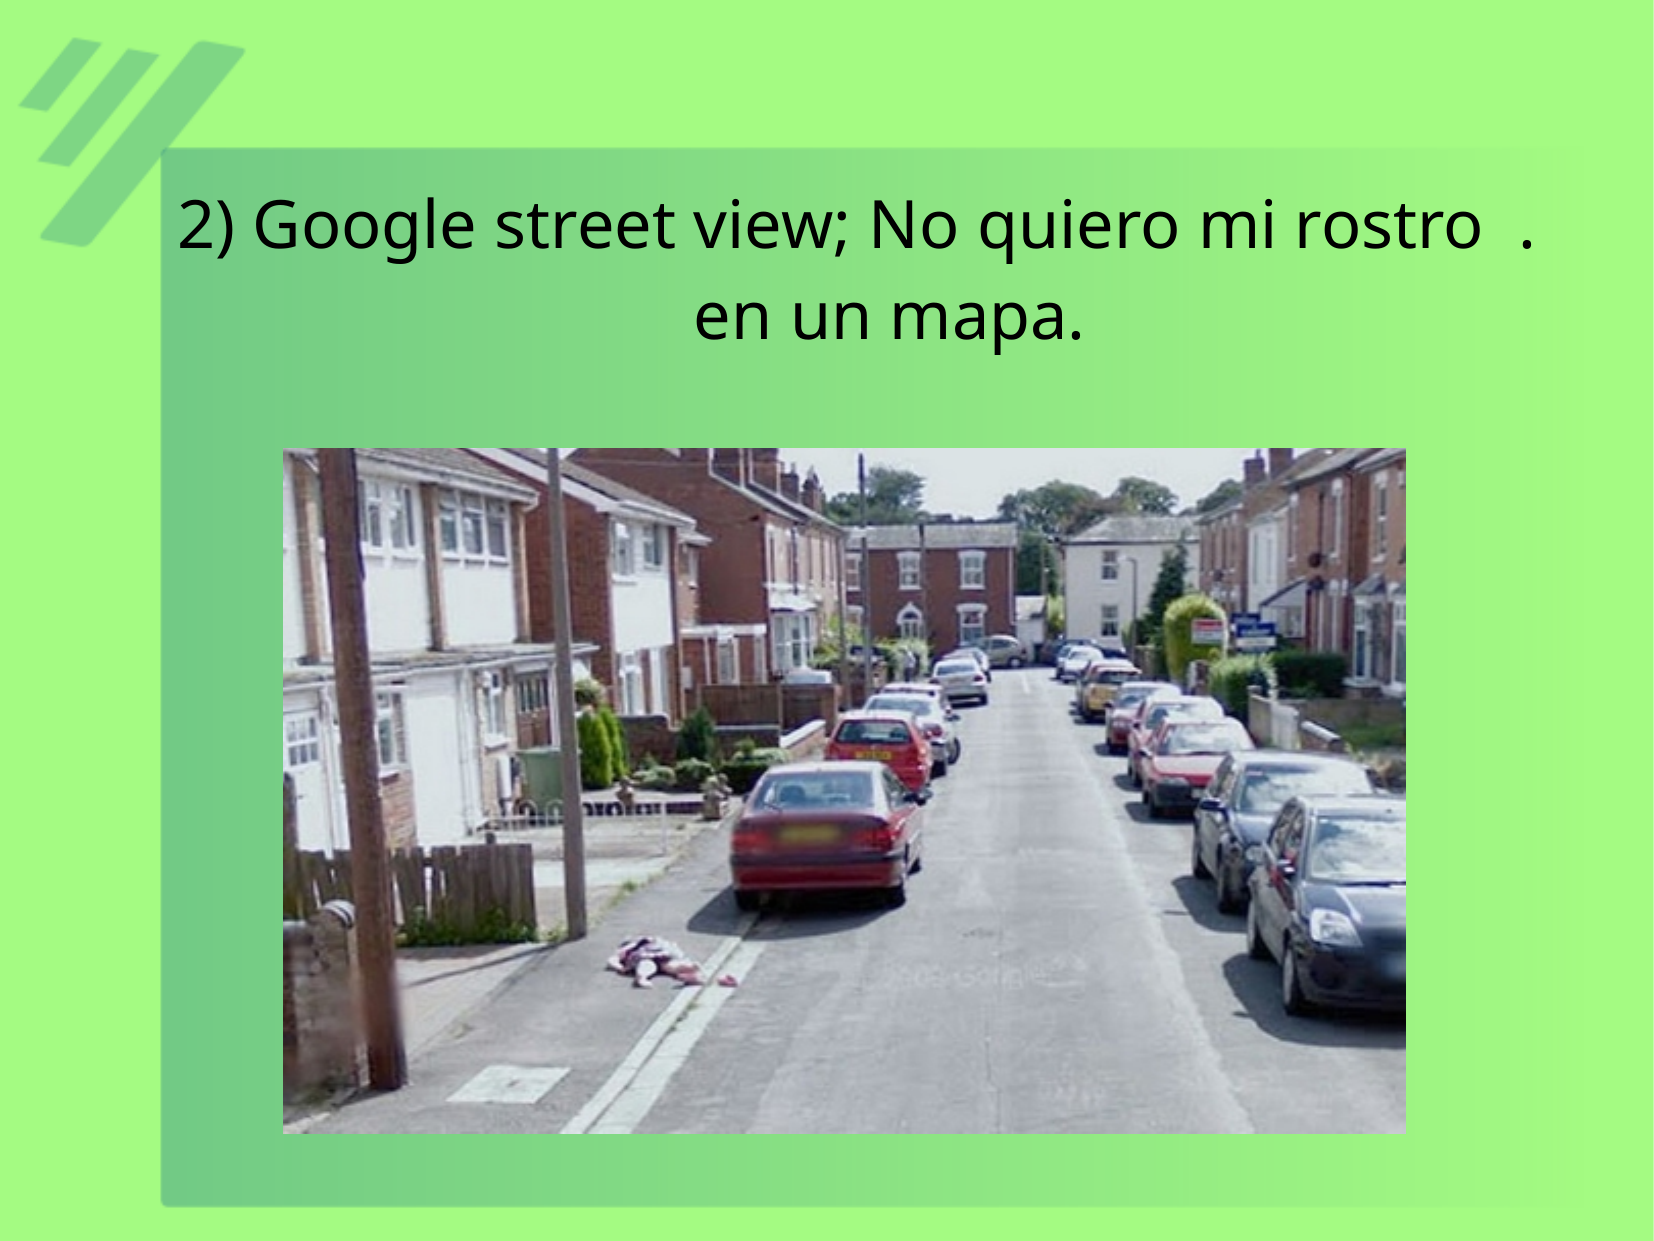

# 2) Google street view; No quiero mi rostro . en un mapa.